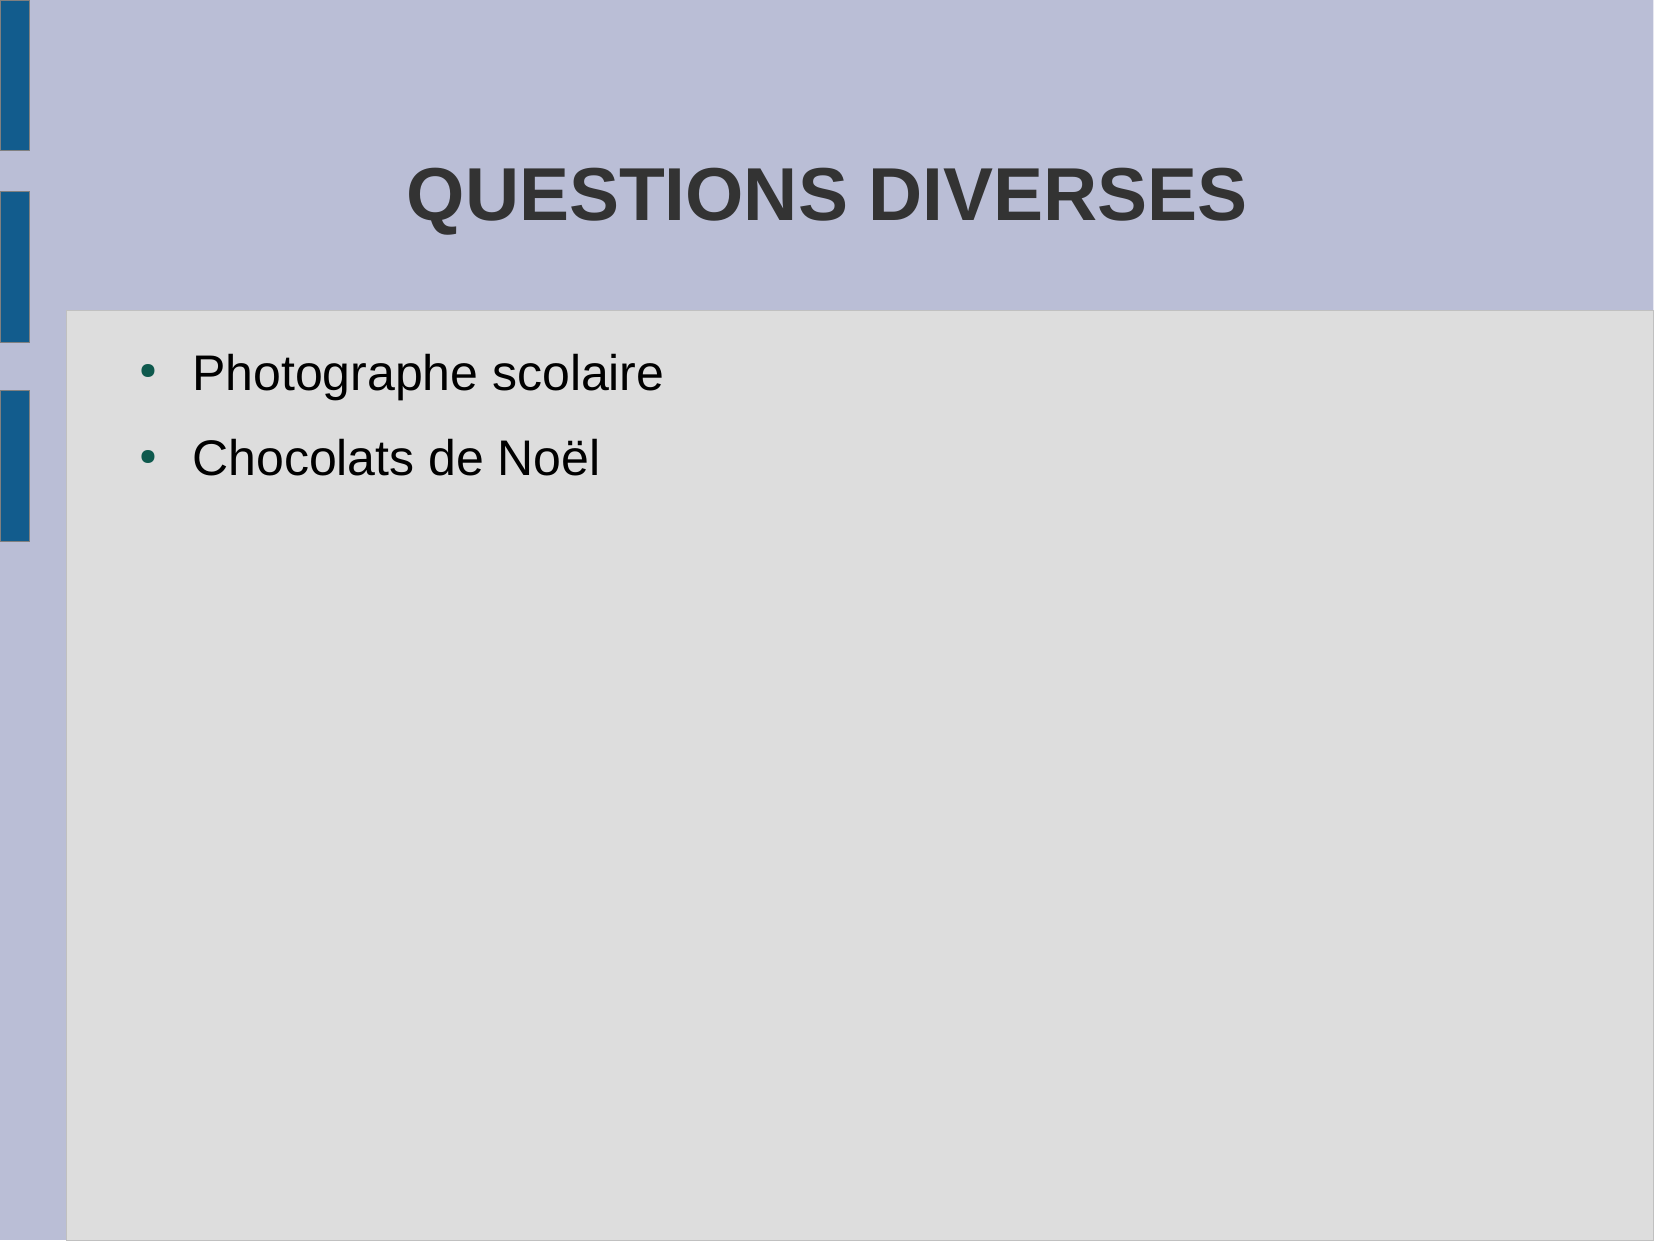

# QUESTIONS DIVERSES
Photographe scolaire
Chocolats de Noël